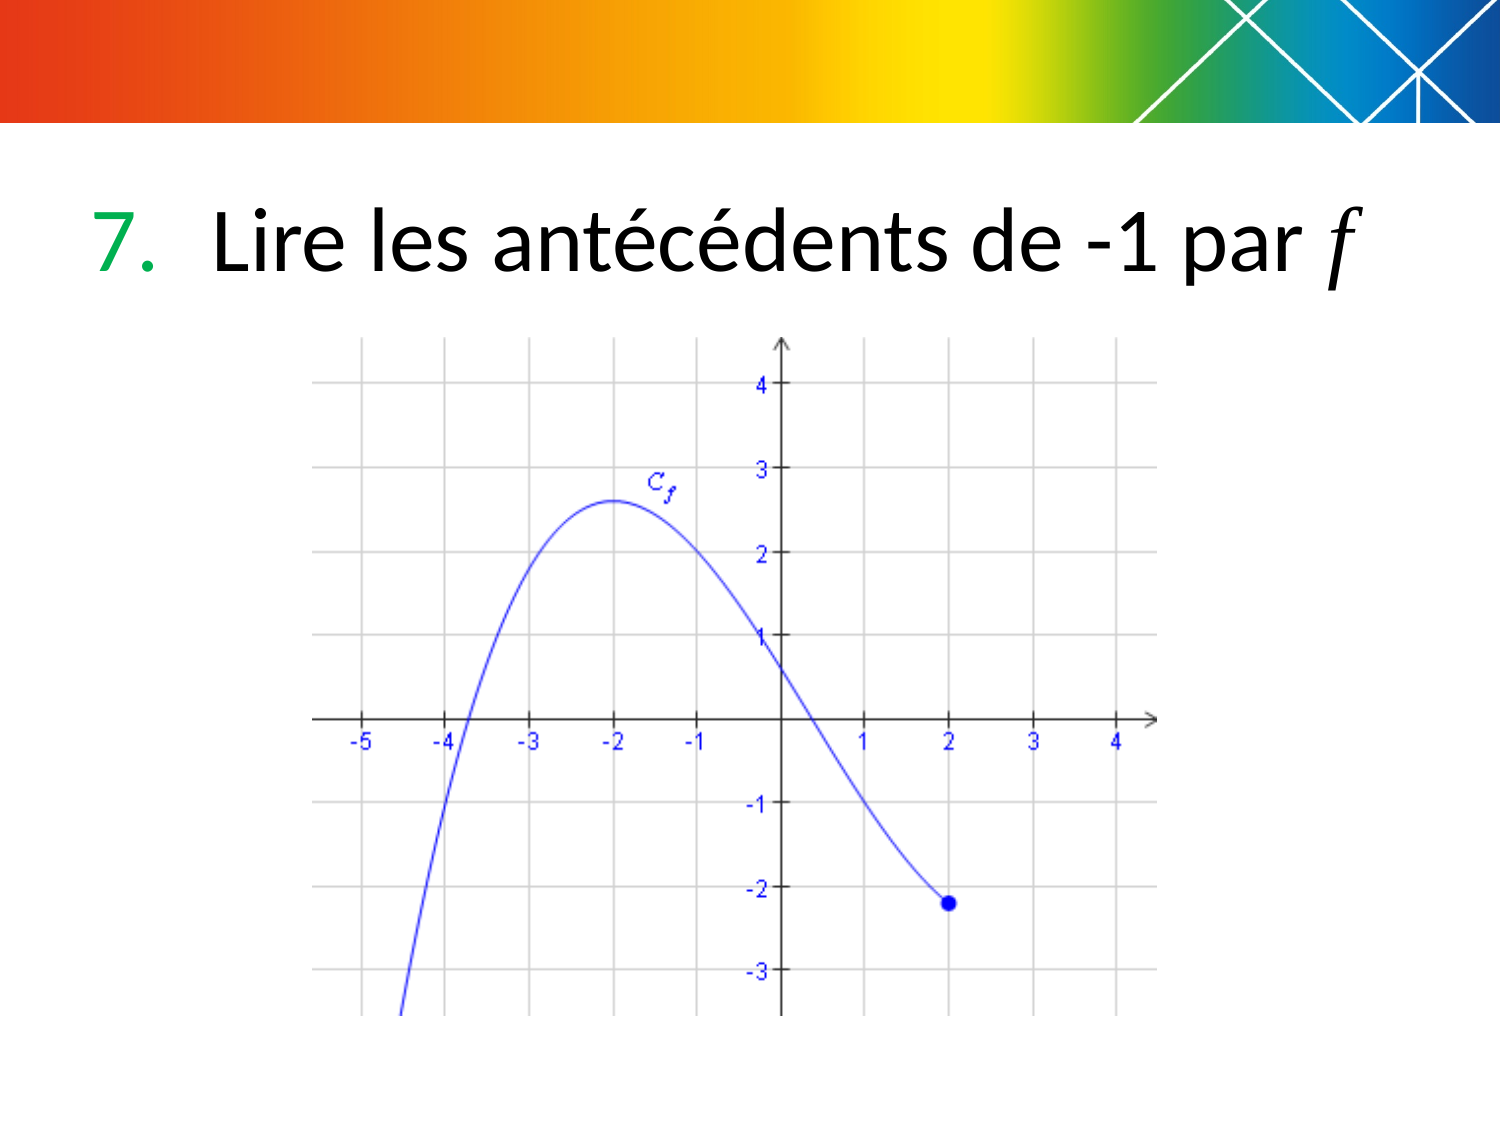

# Lire les antécédents de -1 par f